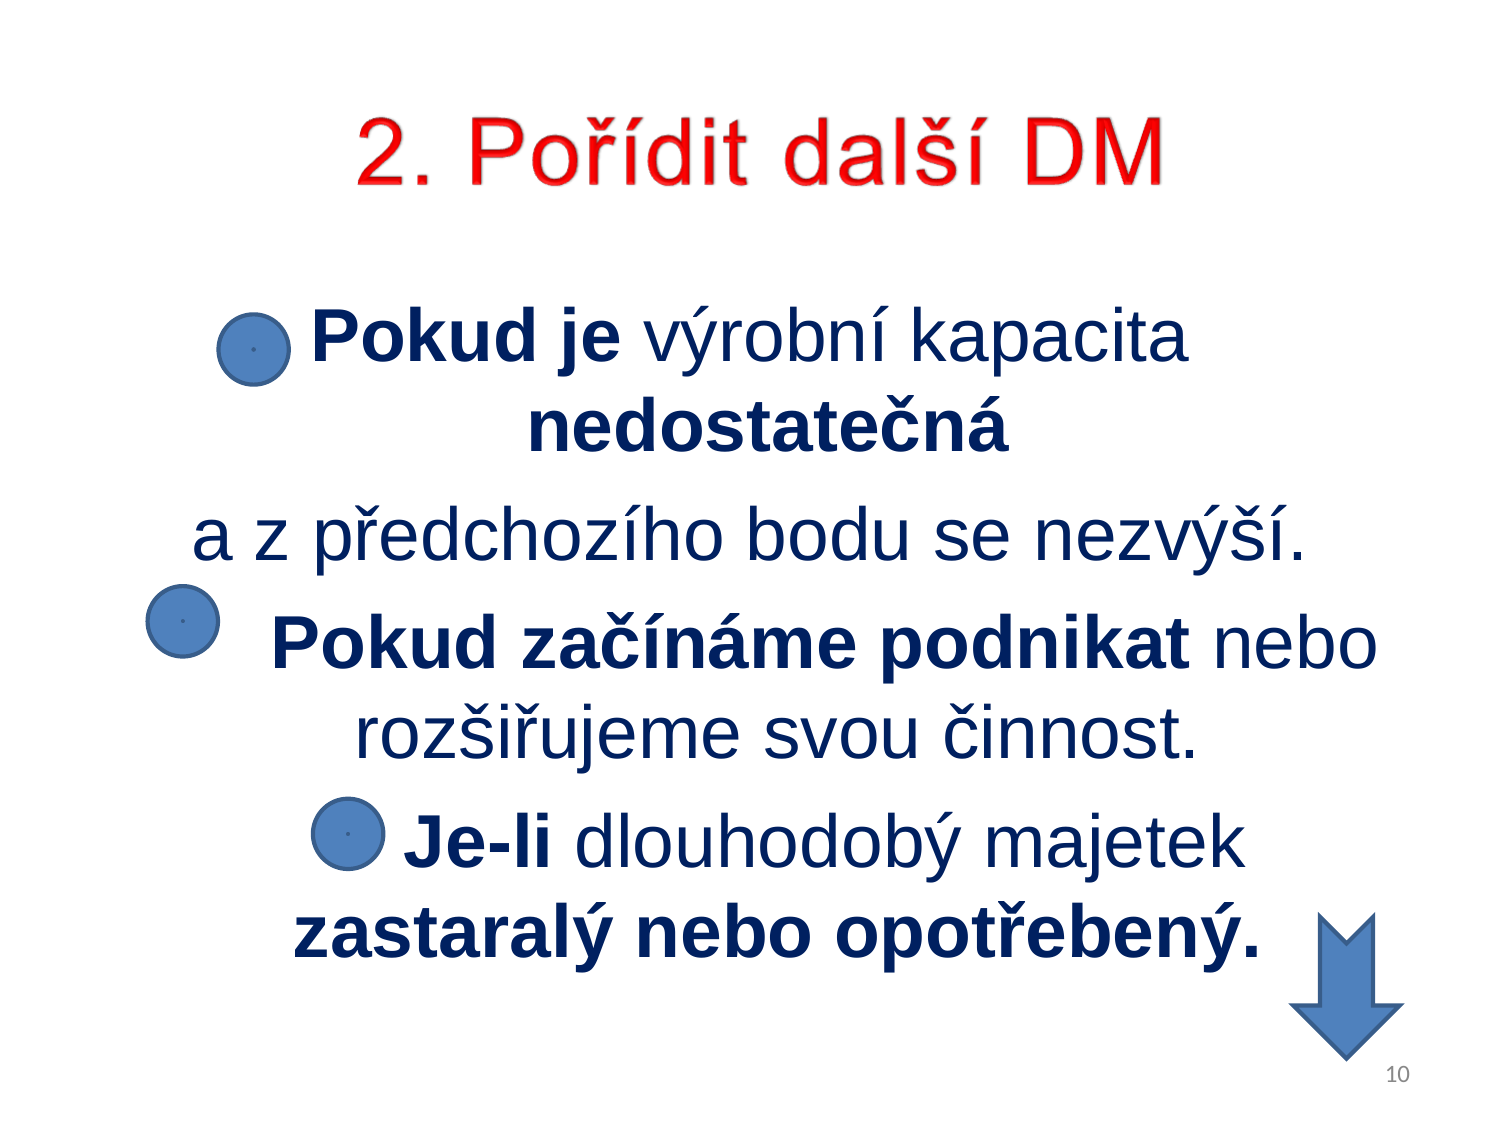

# Pokud je výrobní kapacita nedostatečná
a z předchozího bodu se nezvýší.
		Pokud začínáme podnikat nebo rozšiřujeme svou činnost.
		Je-li dlouhodobý majetek zastaralý nebo opotřebený.